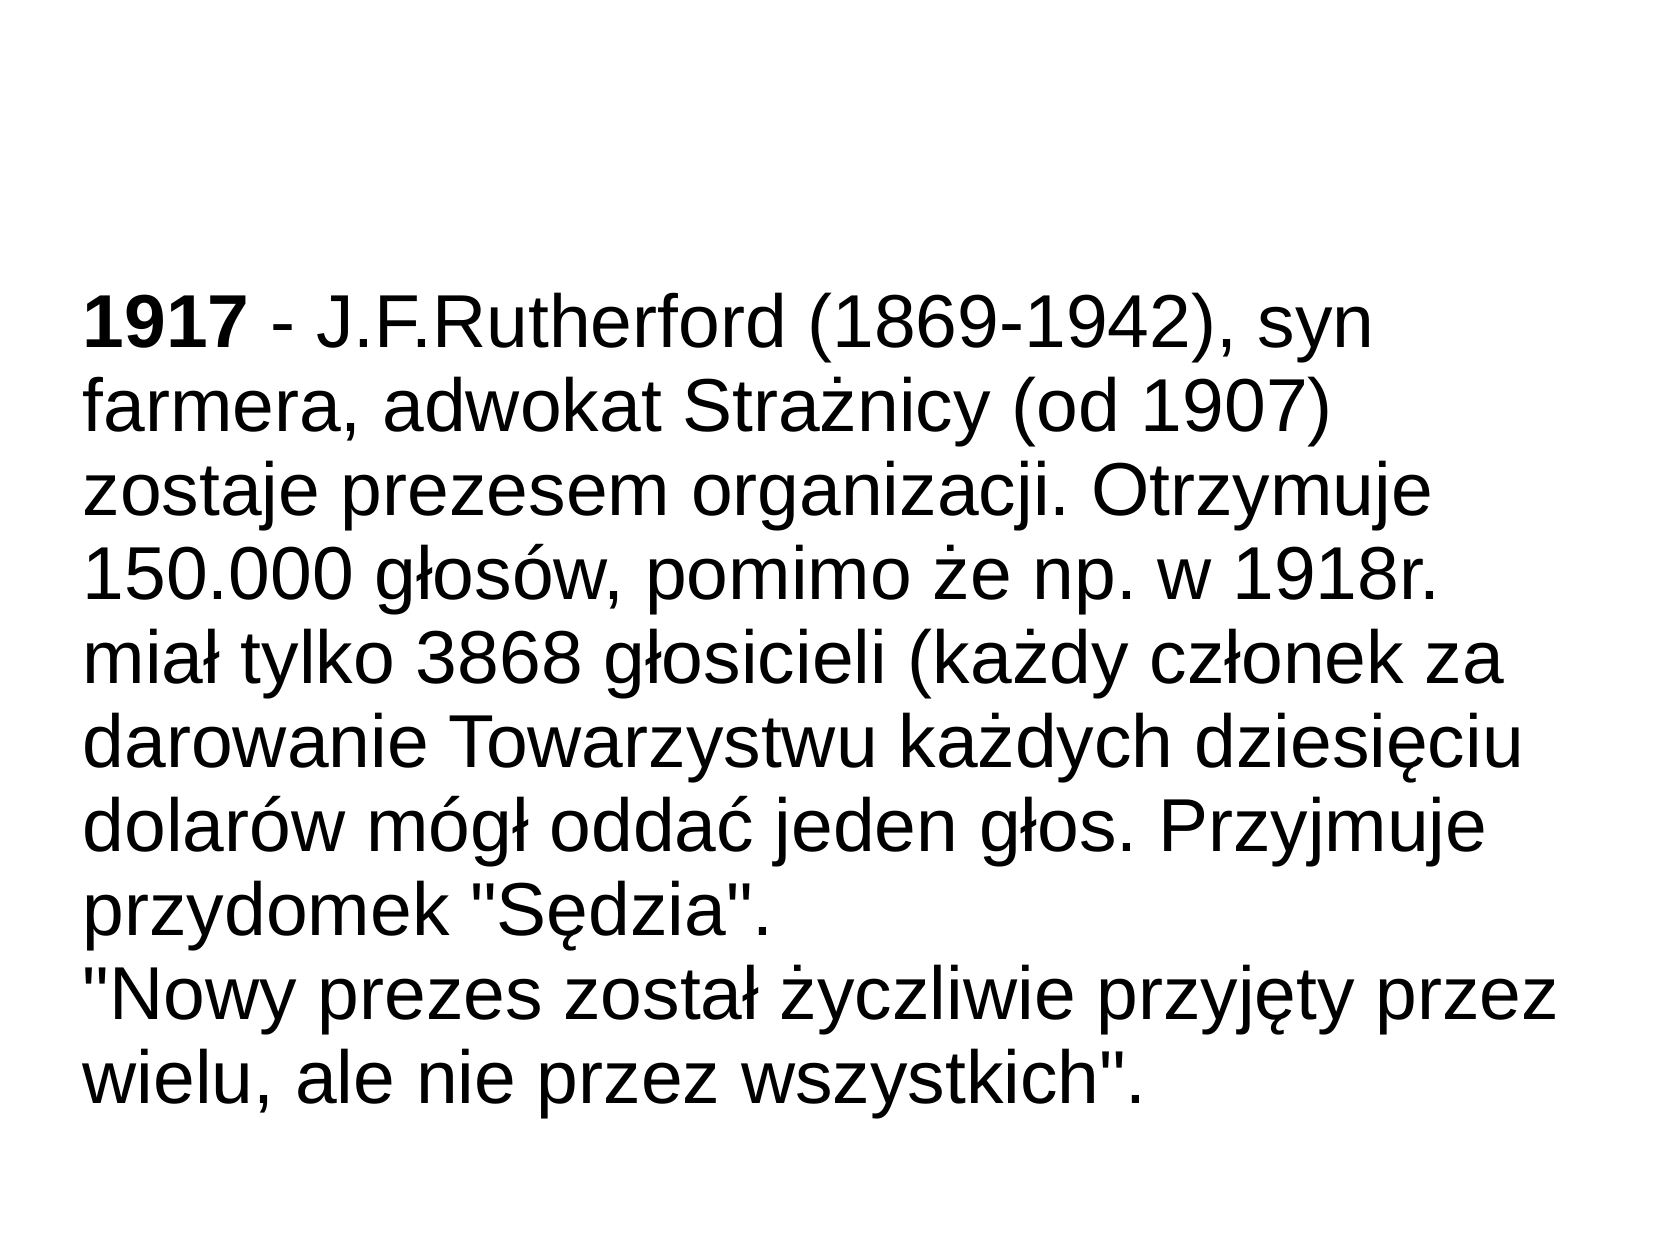

#
1917 - J.F.Rutherford (1869-1942), syn farmera, adwokat Strażnicy (od 1907) zostaje prezesem organizacji. Otrzymuje 150.000 głosów, pomimo że np. w 1918r. miał tylko 3868 głosicieli (każdy członek za darowanie Towarzystwu każdych dziesięciu dolarów mógł oddać jeden głos. Przyjmuje przydomek "Sędzia".
"Nowy prezes został życzliwie przyjęty przez wielu, ale nie przez wszystkich".